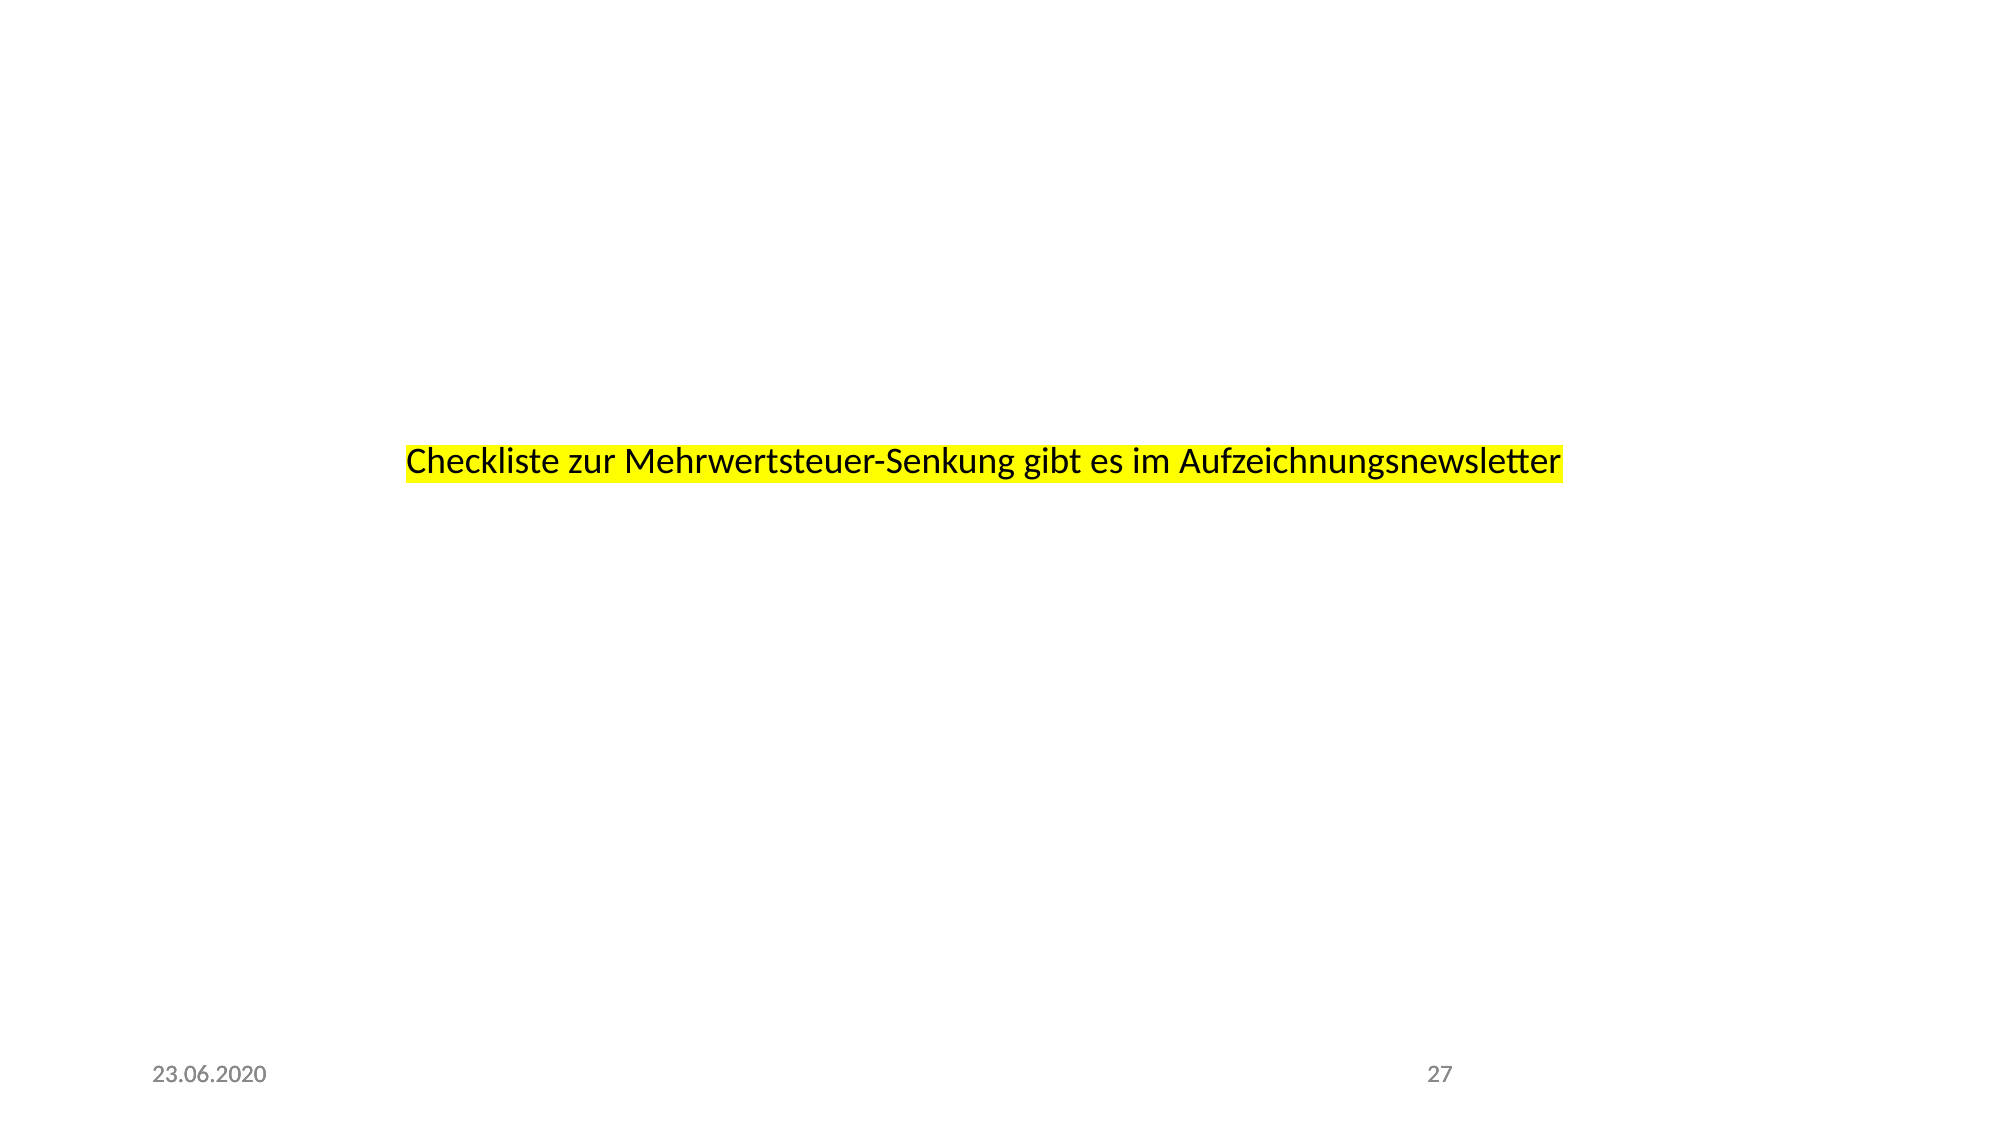

Checkliste zur Mehrwertsteuer-Senkung gibt es im Aufzeichnungsnewsletter
23.06.2020
23.06.2020
23.06.2020